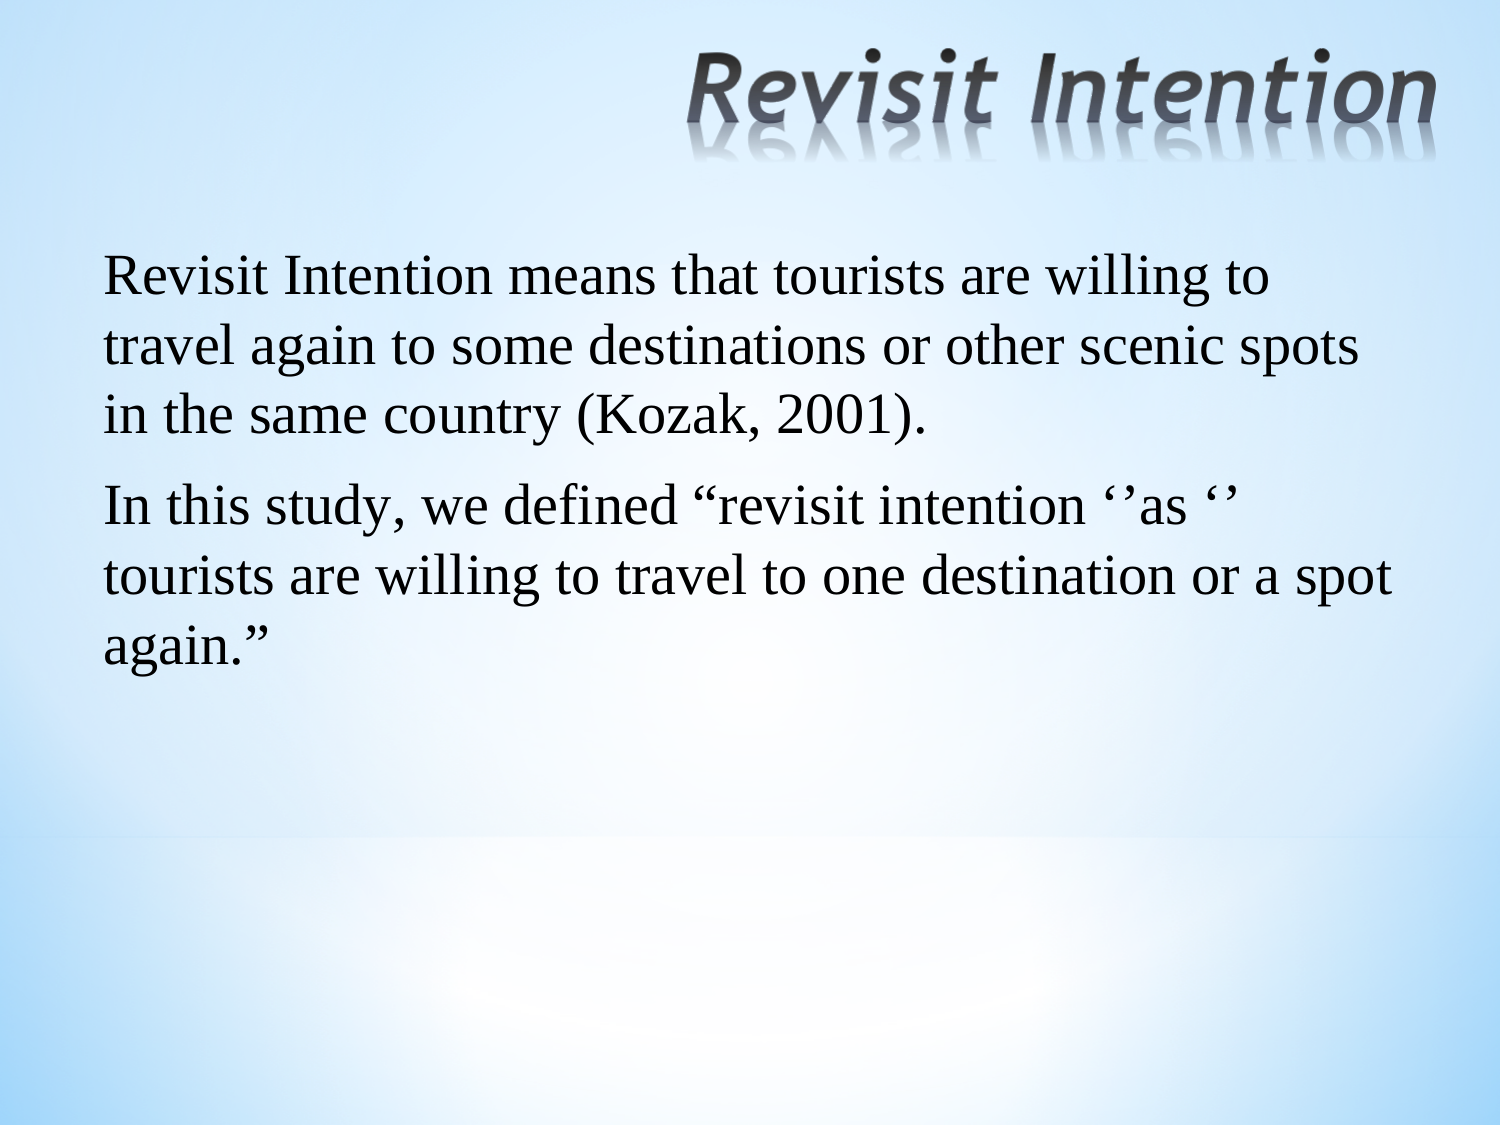

# Revisit Intention means that tourists are willing to travel again to some destinations or other scenic spots in the same country (Kozak, 2001).
In this study, we defined “revisit intention ‘’as ‘’ tourists are willing to travel to one destination or a spot again.”